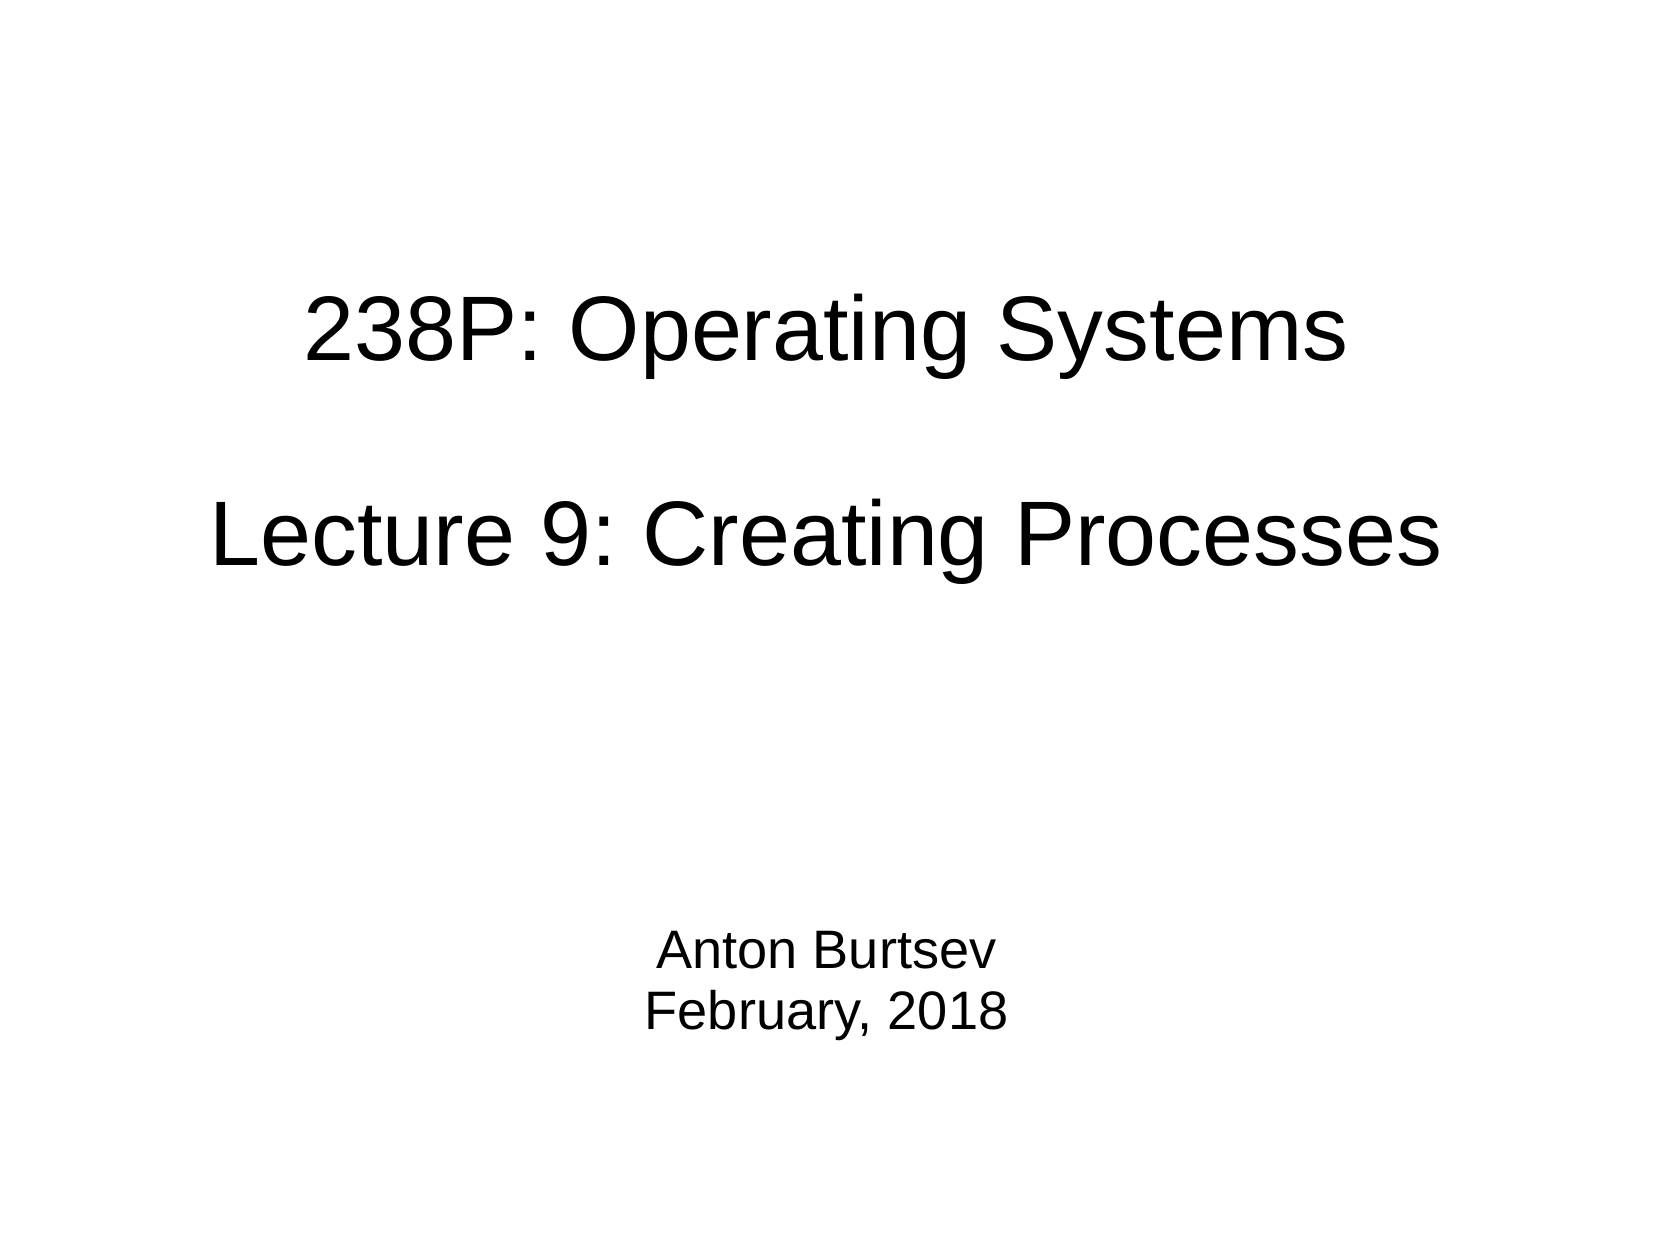

# 238P: Operating Systems Lecture 9: Creating Processes
Anton Burtsev
February, 2018